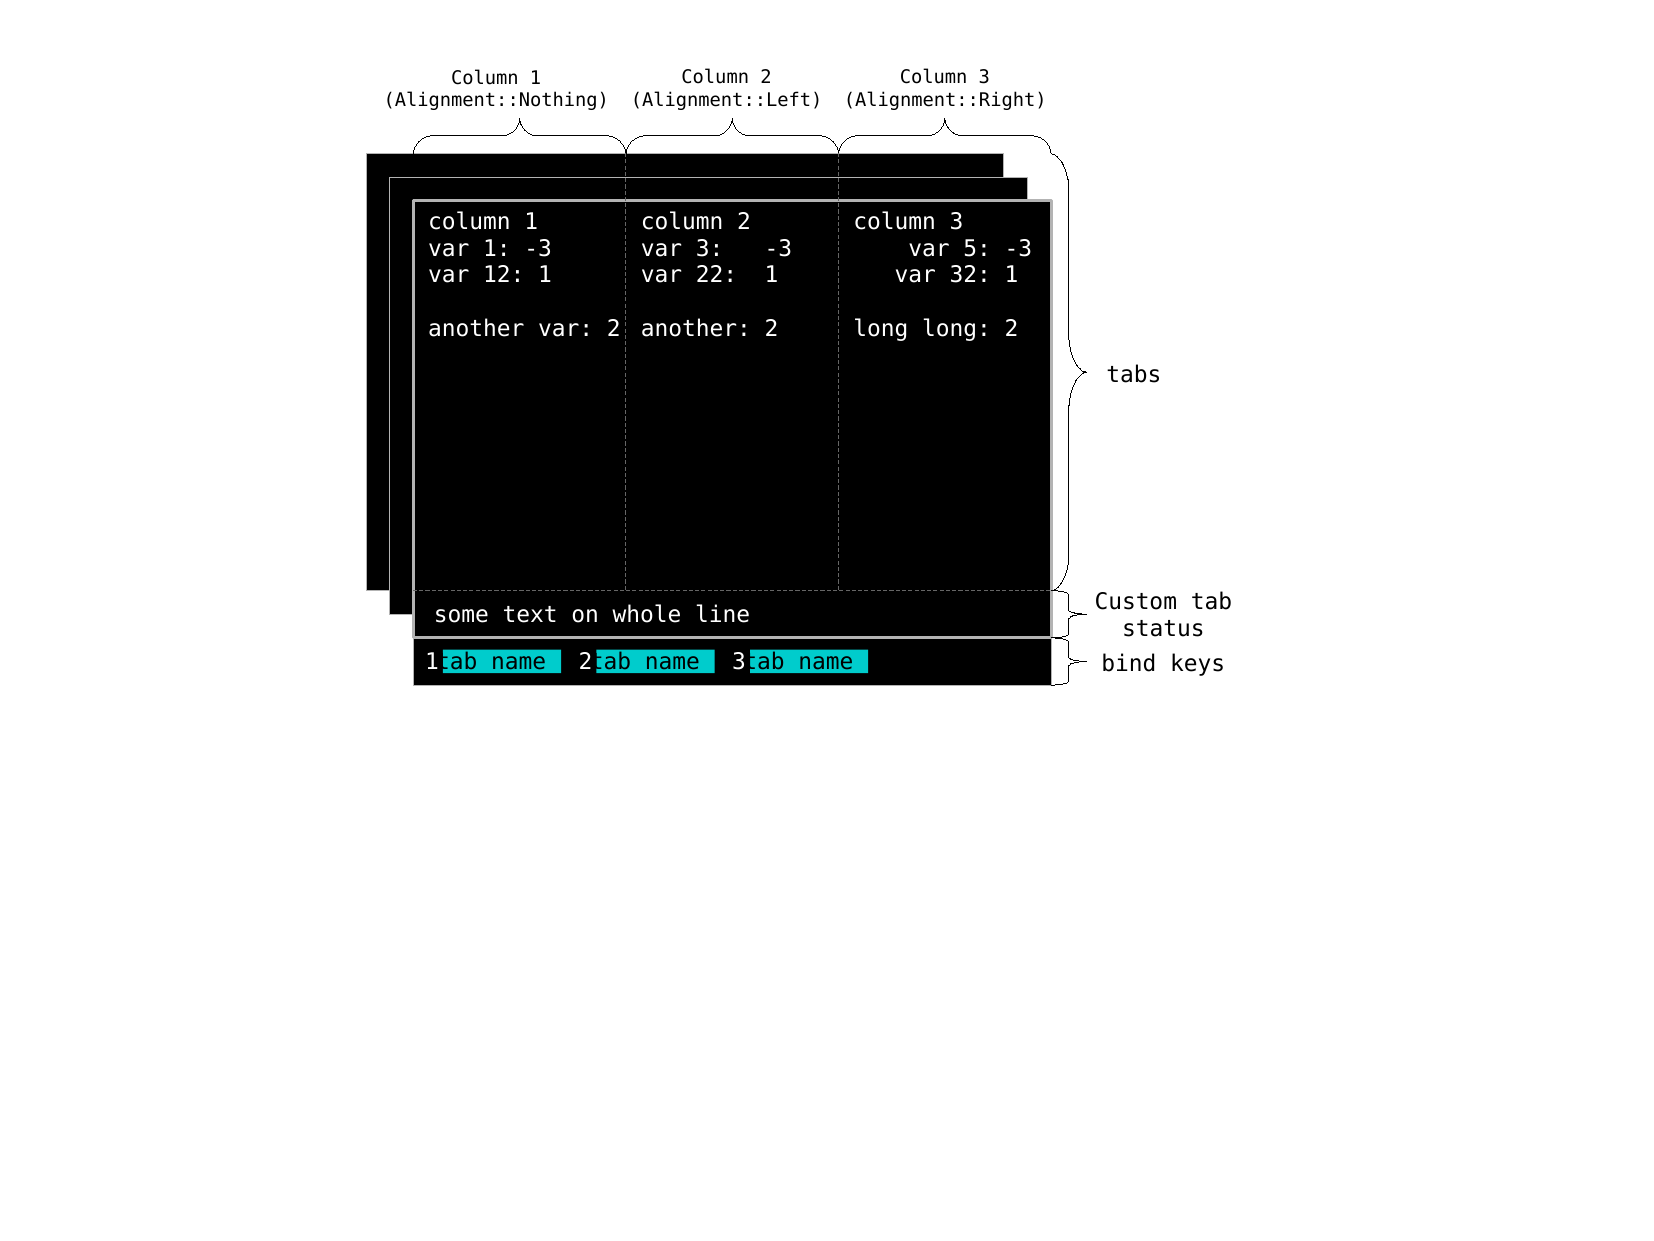

Column 2
(Alignment::Left)
Column 3
(Alignment::Right)
Column 1
(Alignment::Nothing)
column 1
var 1: -3
var 12: 1
another var: 2
column 2
var 3: -3
var 22: 1
another: 2
column 3
 var 5: -3
 var 32: 1
long long: 2
tabs
Custom tab status
some text on whole line
1
2
3
bind keys
tab name
tab name
tab name